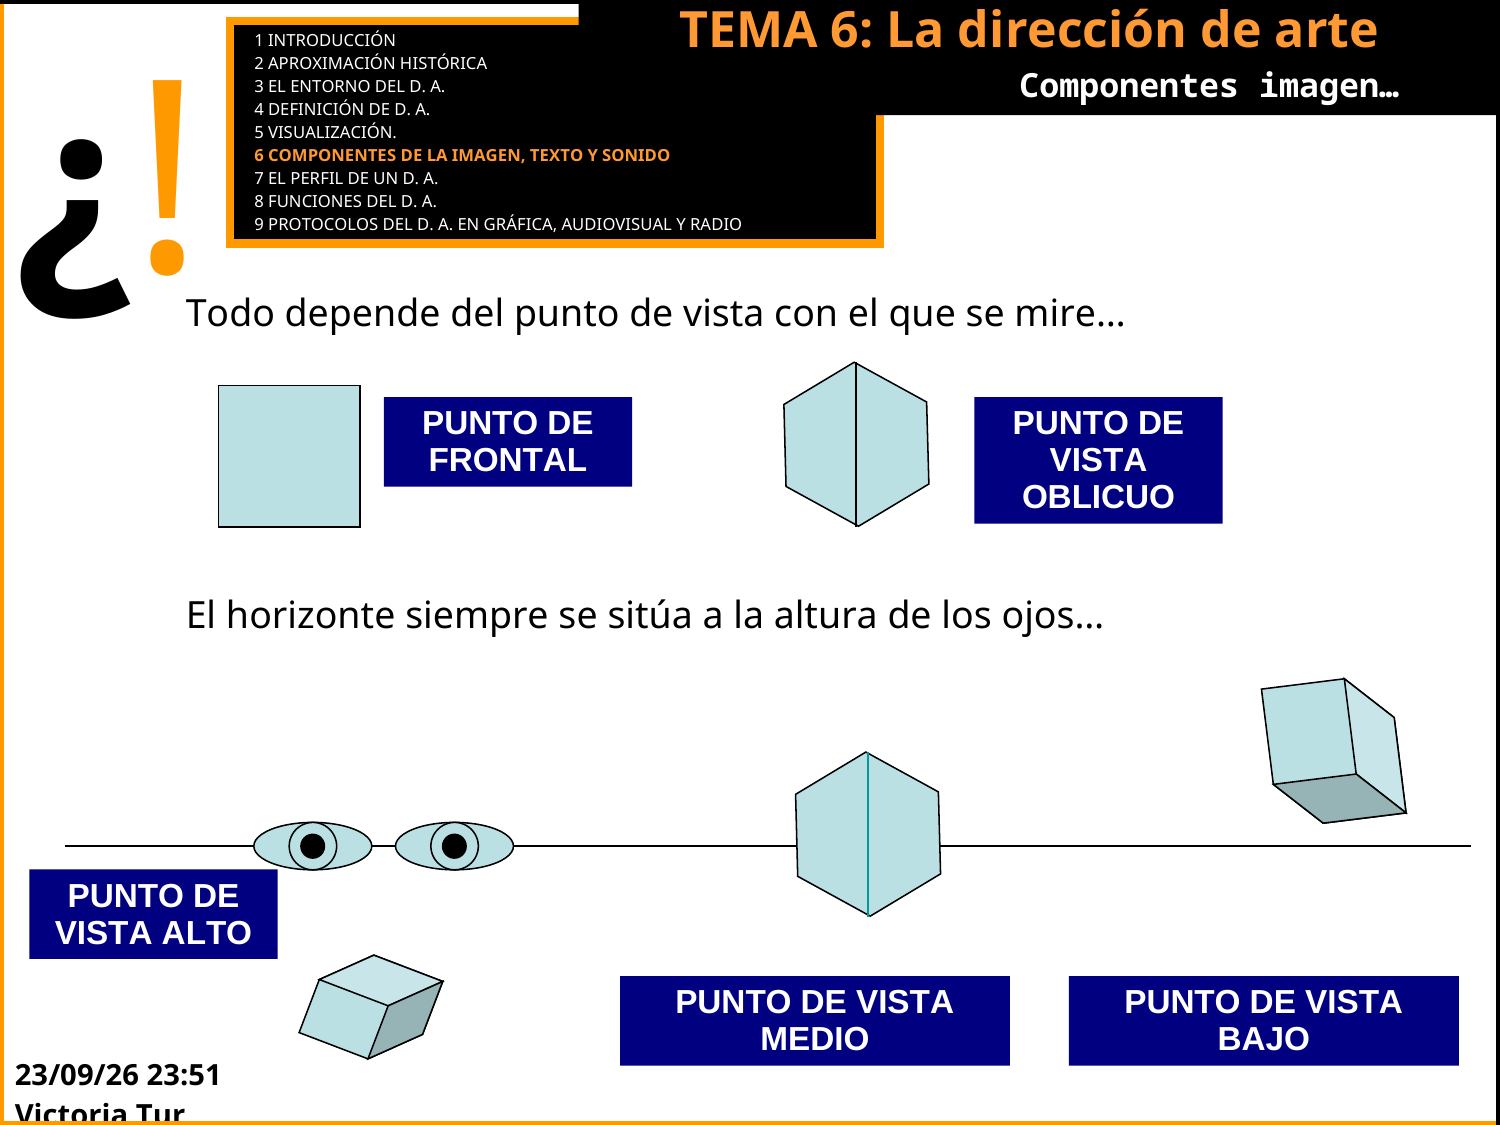

TEMA 6: La dirección de arte
Componentes imagen…
1 INTRODUCCIÓN
2 APROXIMACIÓN HISTÓRICA
3 EL ENTORNO DEL D. A.
4 DEFINICIÓN DE D. A.
5 VISUALIZACIÓN.
6 COMPONENTES DE LA IMAGEN, TEXTO Y SONIDO
7 EL PERFIL DE UN D. A.
8 FUNCIONES DEL D. A.
9 PROTOCOLOS DEL D. A. EN GRÁFICA, AUDIOVISUAL Y RADIO
# Todo depende del punto de vista con el que se mire…
El horizonte siempre se sitúa a la altura de los ojos…
PUNTO DE FRONTAL
PUNTO DE VISTA OBLICUO
PUNTO DE VISTA ALTO
PUNTO DE VISTA MEDIO
PUNTO DE VISTA BAJO